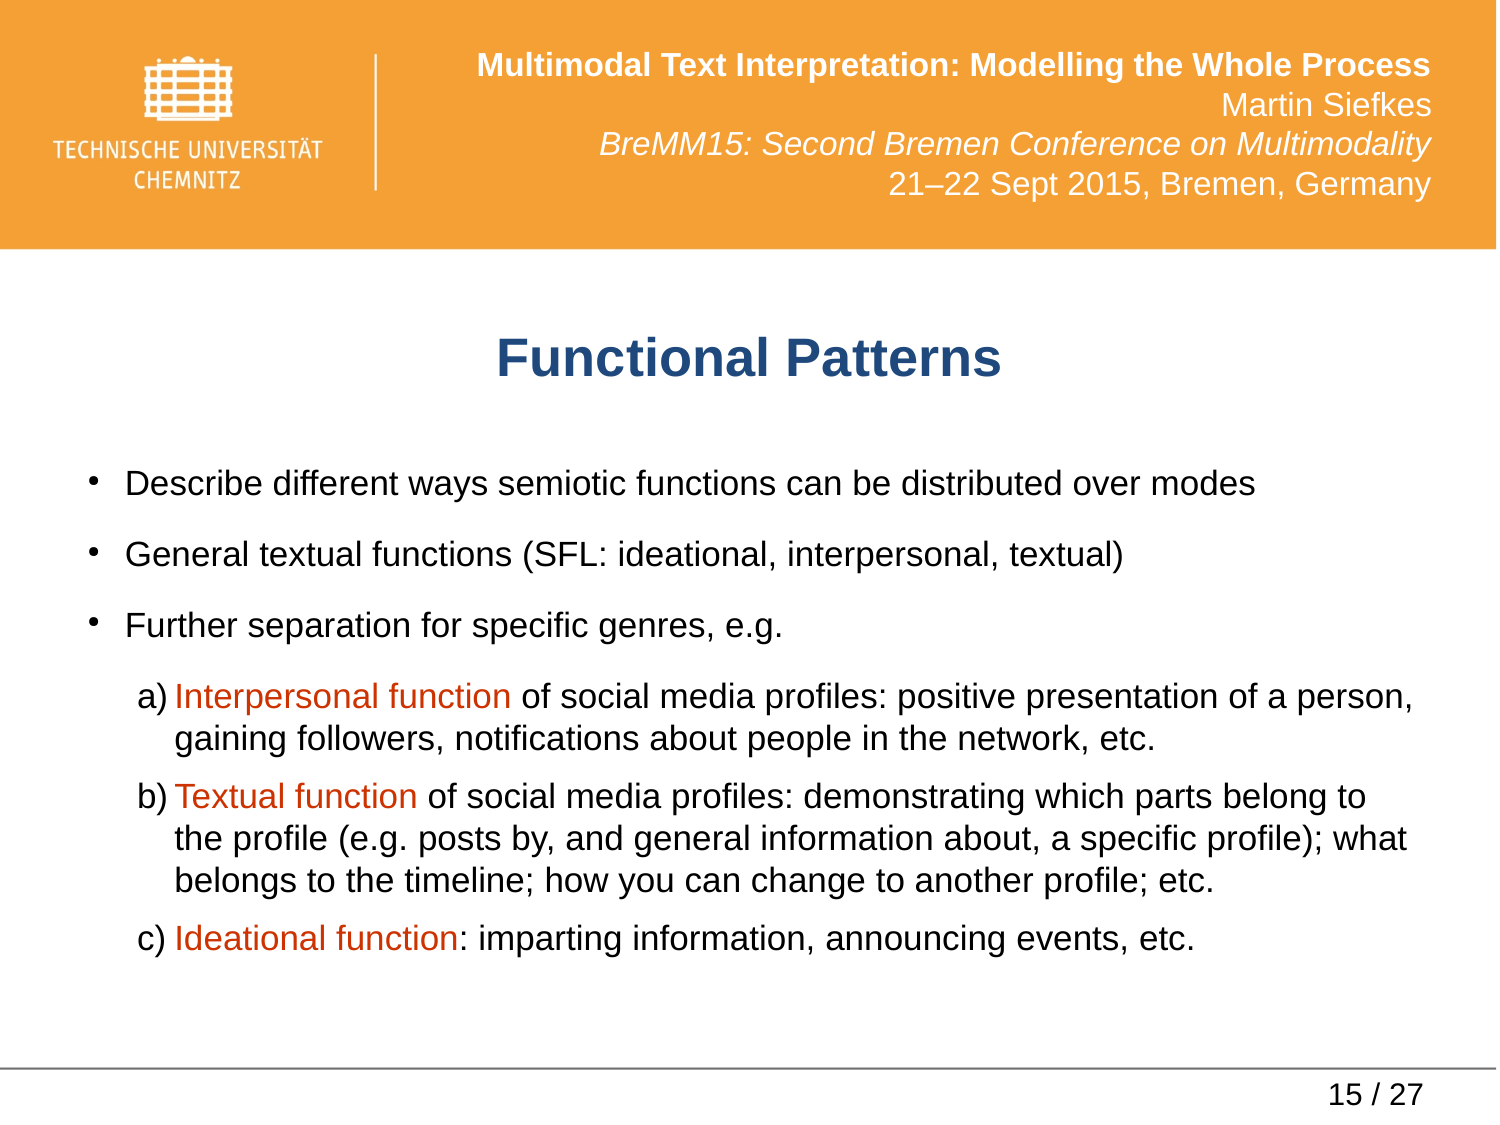

#
Functional Patterns
Describe different ways semiotic functions can be distributed over modes
General textual functions (SFL: ideational, interpersonal, textual)
Further separation for specific genres, e.g.
Interpersonal function of social media profiles: positive presentation of a person, gaining followers, notifications about people in the network, etc.
Textual function of social media profiles: demonstrating which parts belong to the profile (e.g. posts by, and general information about, a specific profile); what belongs to the timeline; how you can change to another profile; etc.
Ideational function: imparting information, announcing events, etc.